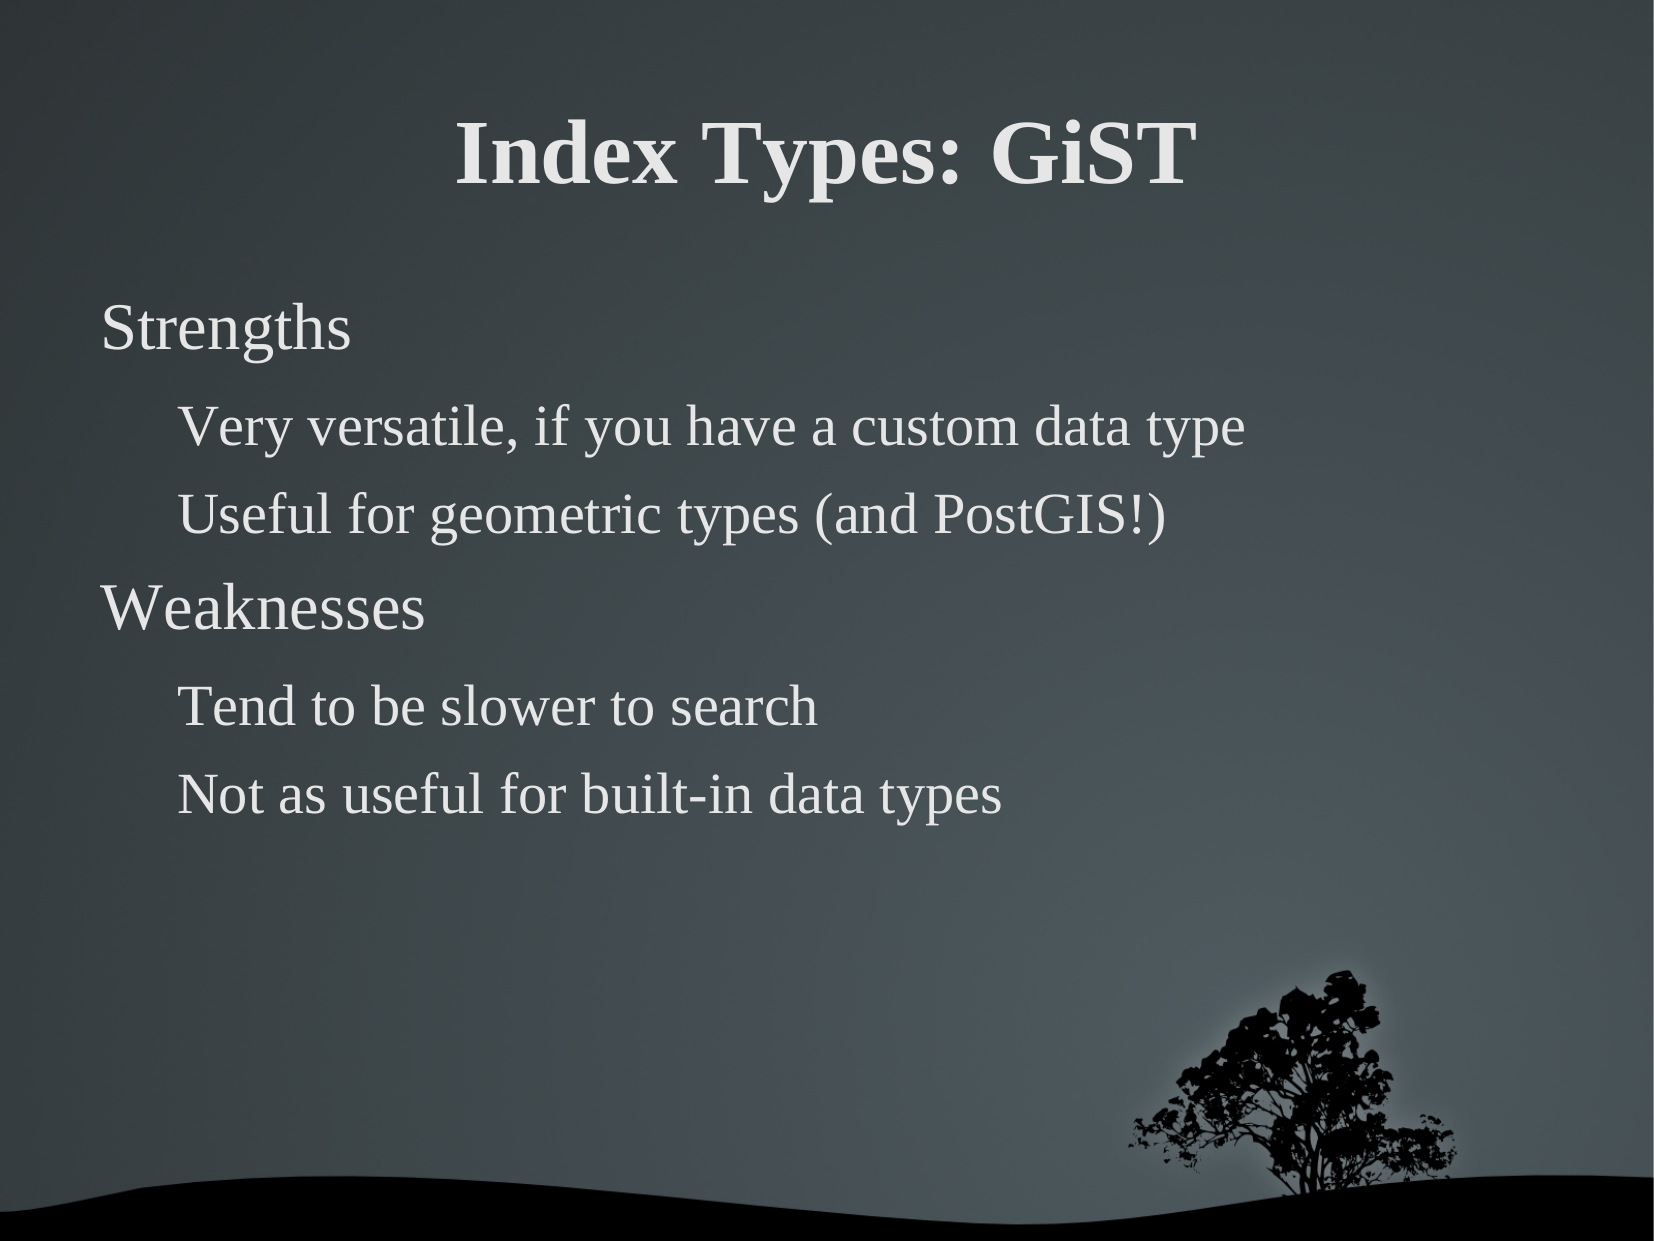

# Index Types: GiST
Strengths
Very versatile, if you have a custom data type
Useful for geometric types (and PostGIS!)
Weaknesses
Tend to be slower to search
Not as useful for built-in data types